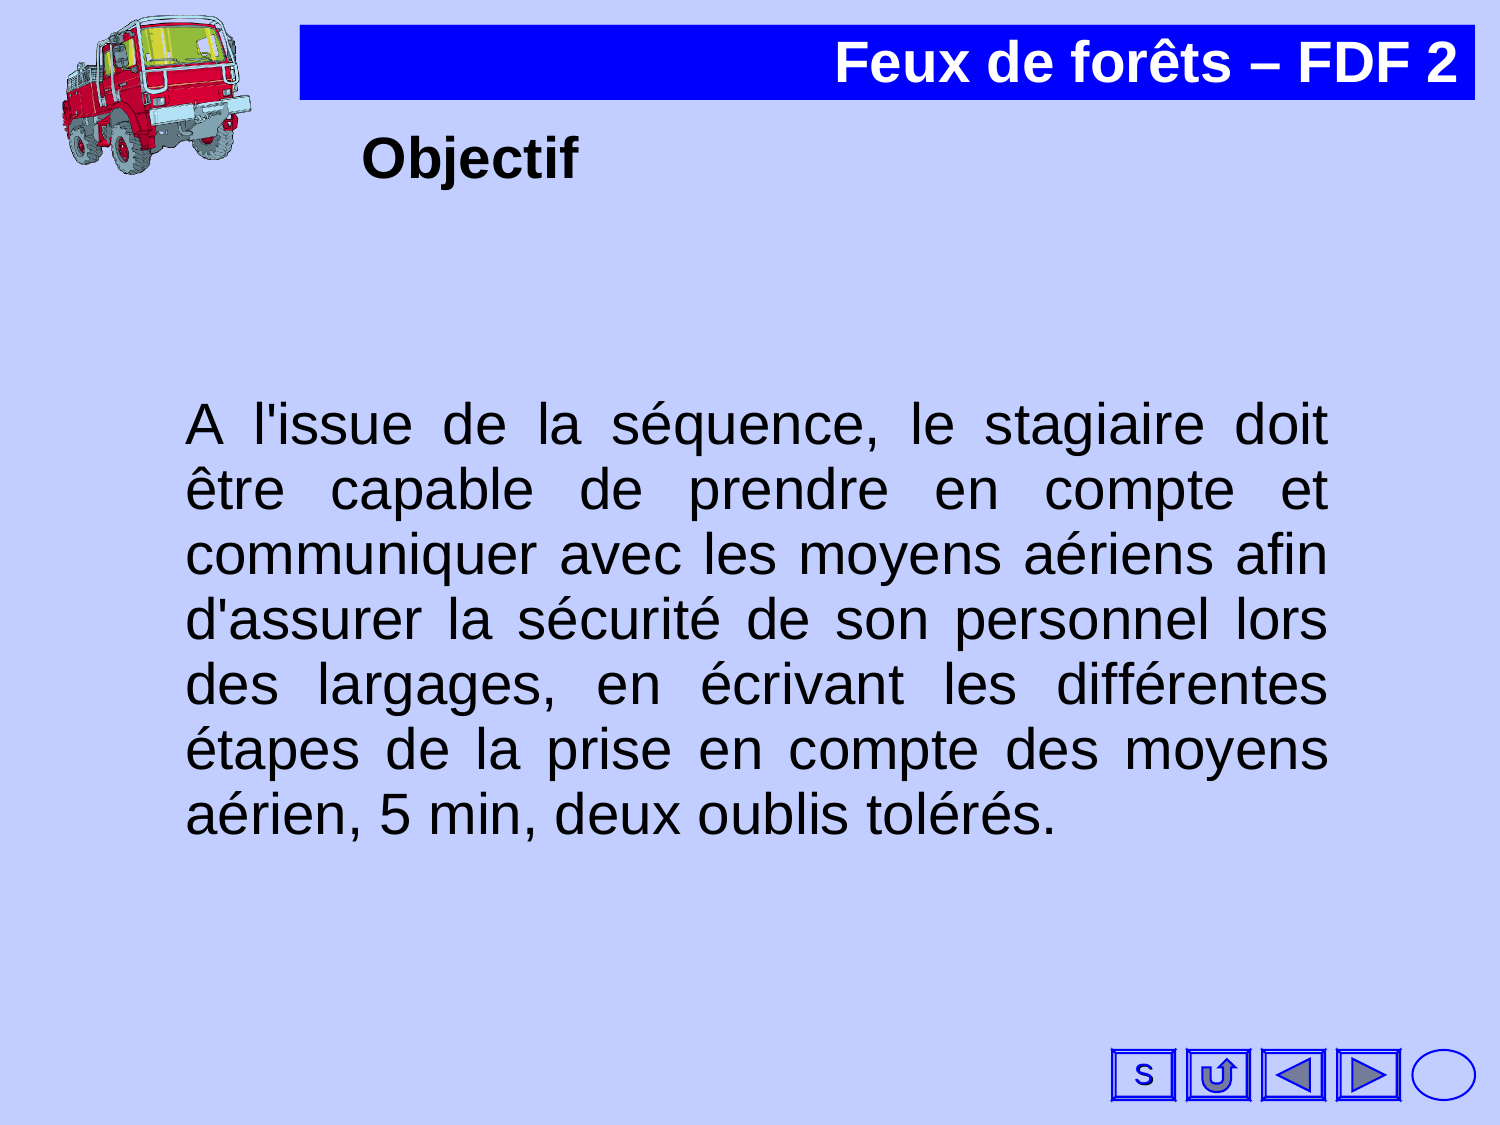

Feux de forêts – FDF 2
Objectif
A l'issue de la séquence, le stagiaire doit être capable de prendre en compte et communiquer avec les moyens aériens afin d'assurer la sécurité de son personnel lors des largages, en écrivant les différentes étapes de la prise en compte des moyens aérien, 5 min, deux oublis tolérés.